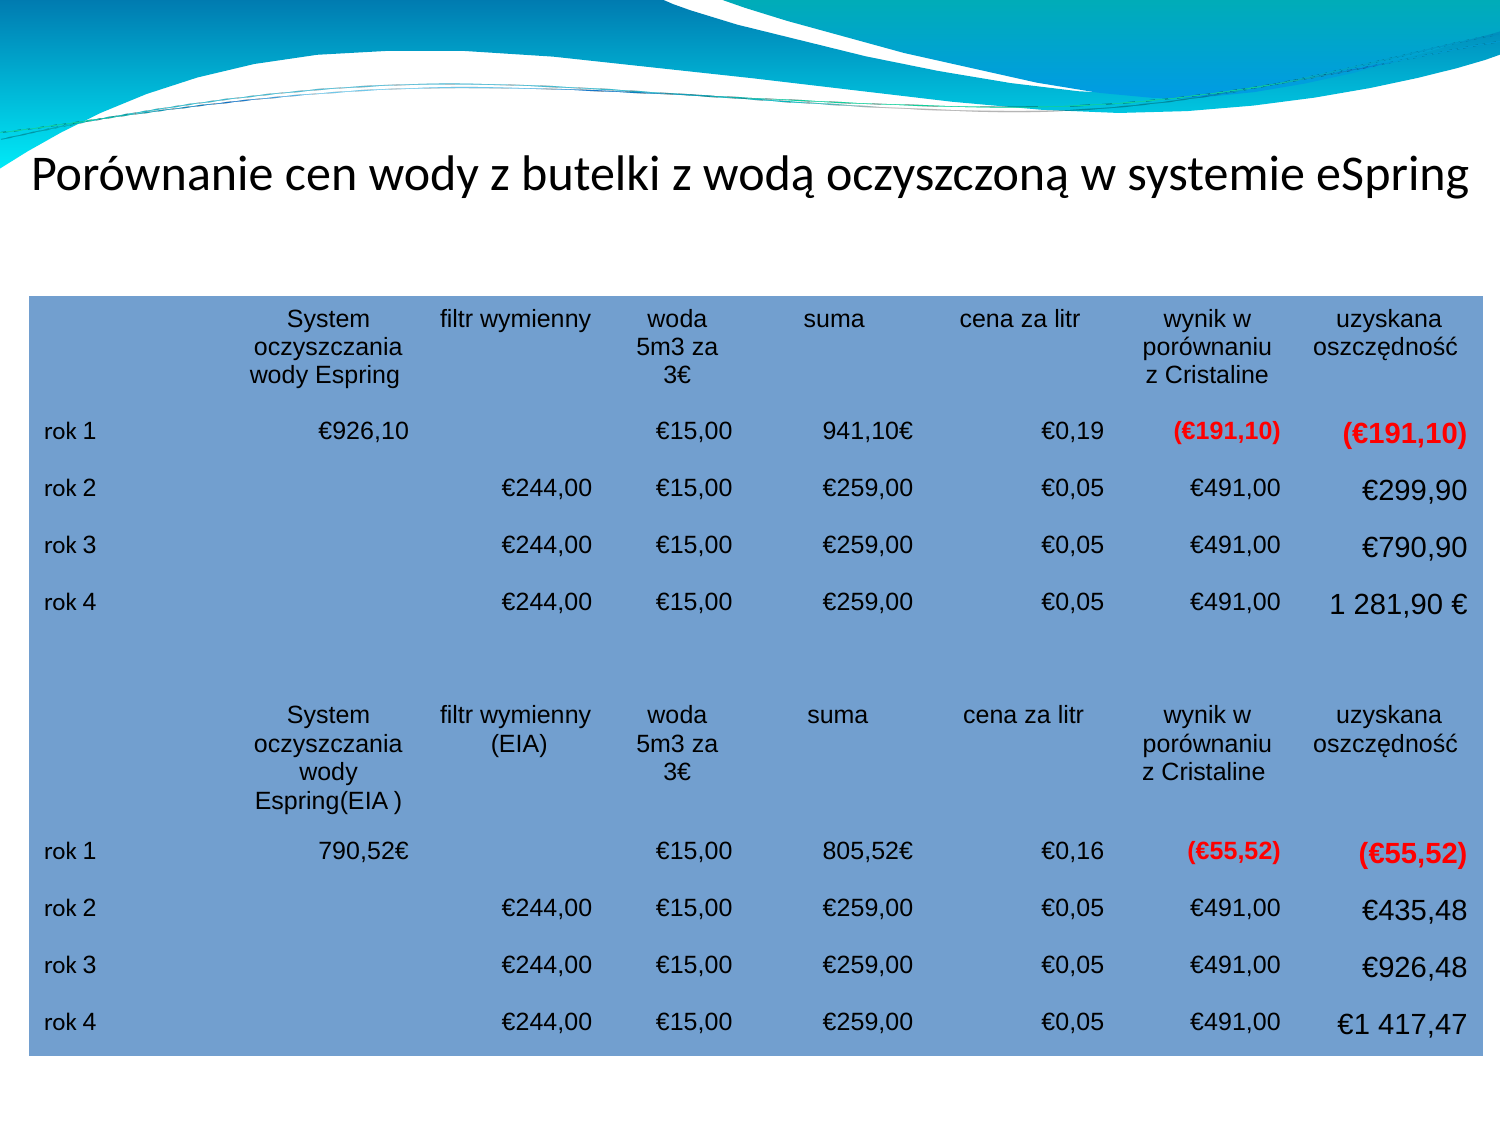

Porównanie cen wody z butelki z wodą oczyszczoną w systemie eSpring
| | System oczyszczania wody Espring | filtr wymienny | woda 5m3 za 3€ | suma | cena za litr | wynik w porównaniu z Cristaline | uzyskana oszczędność |
| --- | --- | --- | --- | --- | --- | --- | --- |
| rok 1 | €926,10 | | €15,00 | 941,10€ | €0,19 | (€191,10) | (€191,10) |
| rok 2 | | €244,00 | €15,00 | €259,00 | €0,05 | €491,00 | €299,90 |
| rok 3 | | €244,00 | €15,00 | €259,00 | €0,05 | €491,00 | €790,90 |
| rok 4 | | €244,00 | €15,00 | €259,00 | €0,05 | €491,00 | 1 281,90 € |
| | | | | | | | |
| | System oczyszczania wody Espring(EIA ) | filtr wymienny (EIA) | woda 5m3 za 3€ | suma | cena za litr | wynik w porównaniu z Cristaline | uzyskana oszczędność |
| rok 1 | 790,52€ | | €15,00 | 805,52€ | €0,16 | (€55,52) | (€55,52) |
| rok 2 | | €244,00 | €15,00 | €259,00 | €0,05 | €491,00 | €435,48 |
| rok 3 | | €244,00 | €15,00 | €259,00 | €0,05 | €491,00 | €926,48 |
| rok 4 | | €244,00 | €15,00 | €259,00 | €0,05 | €491,00 | €1 417,47 |